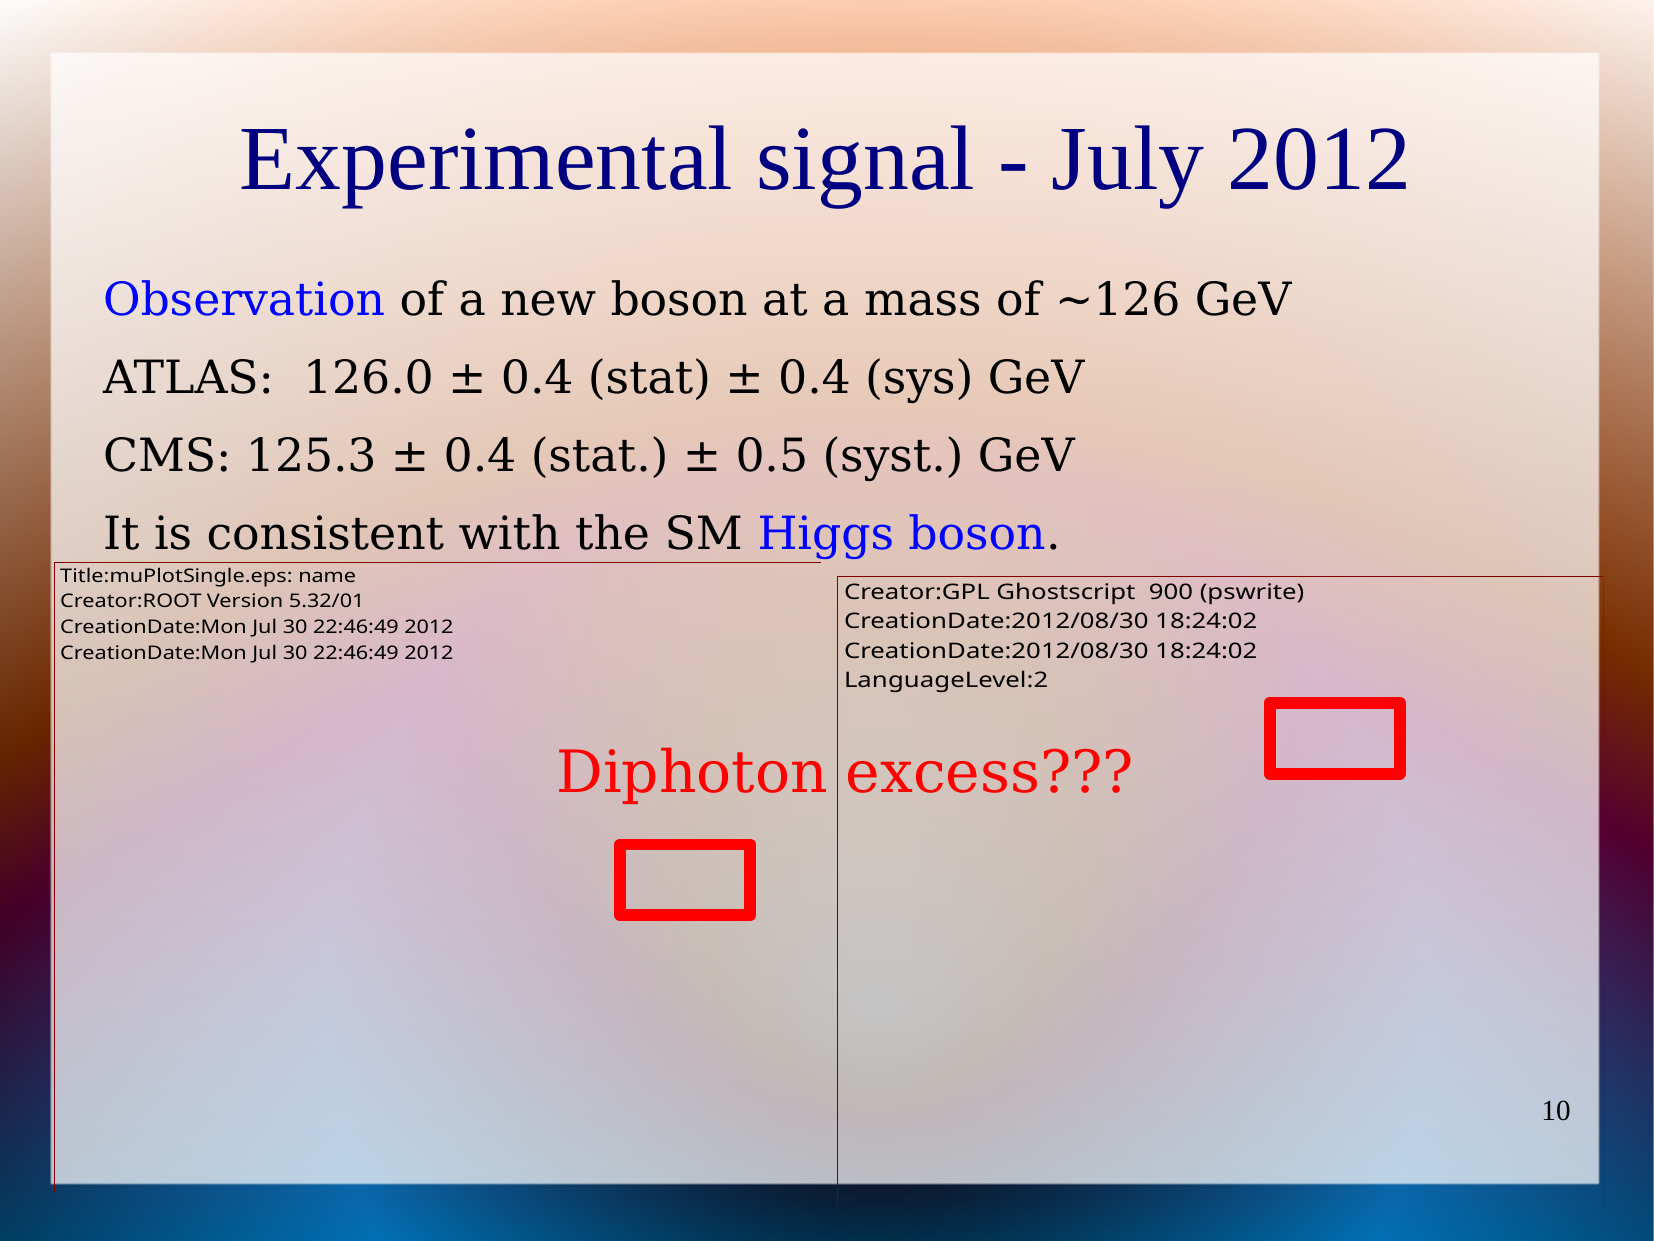

# Experimental signal - July 2012
Observation of a new boson at a mass of ~126 GeV
ATLAS: 126.0 ± 0.4 (stat) ± 0.4 (sys) GeV
CMS: 125.3 ± 0.4 (stat.) ± 0.5 (syst.) GeV
It is consistent with the SM Higgs boson.
Diphoton excess???
10